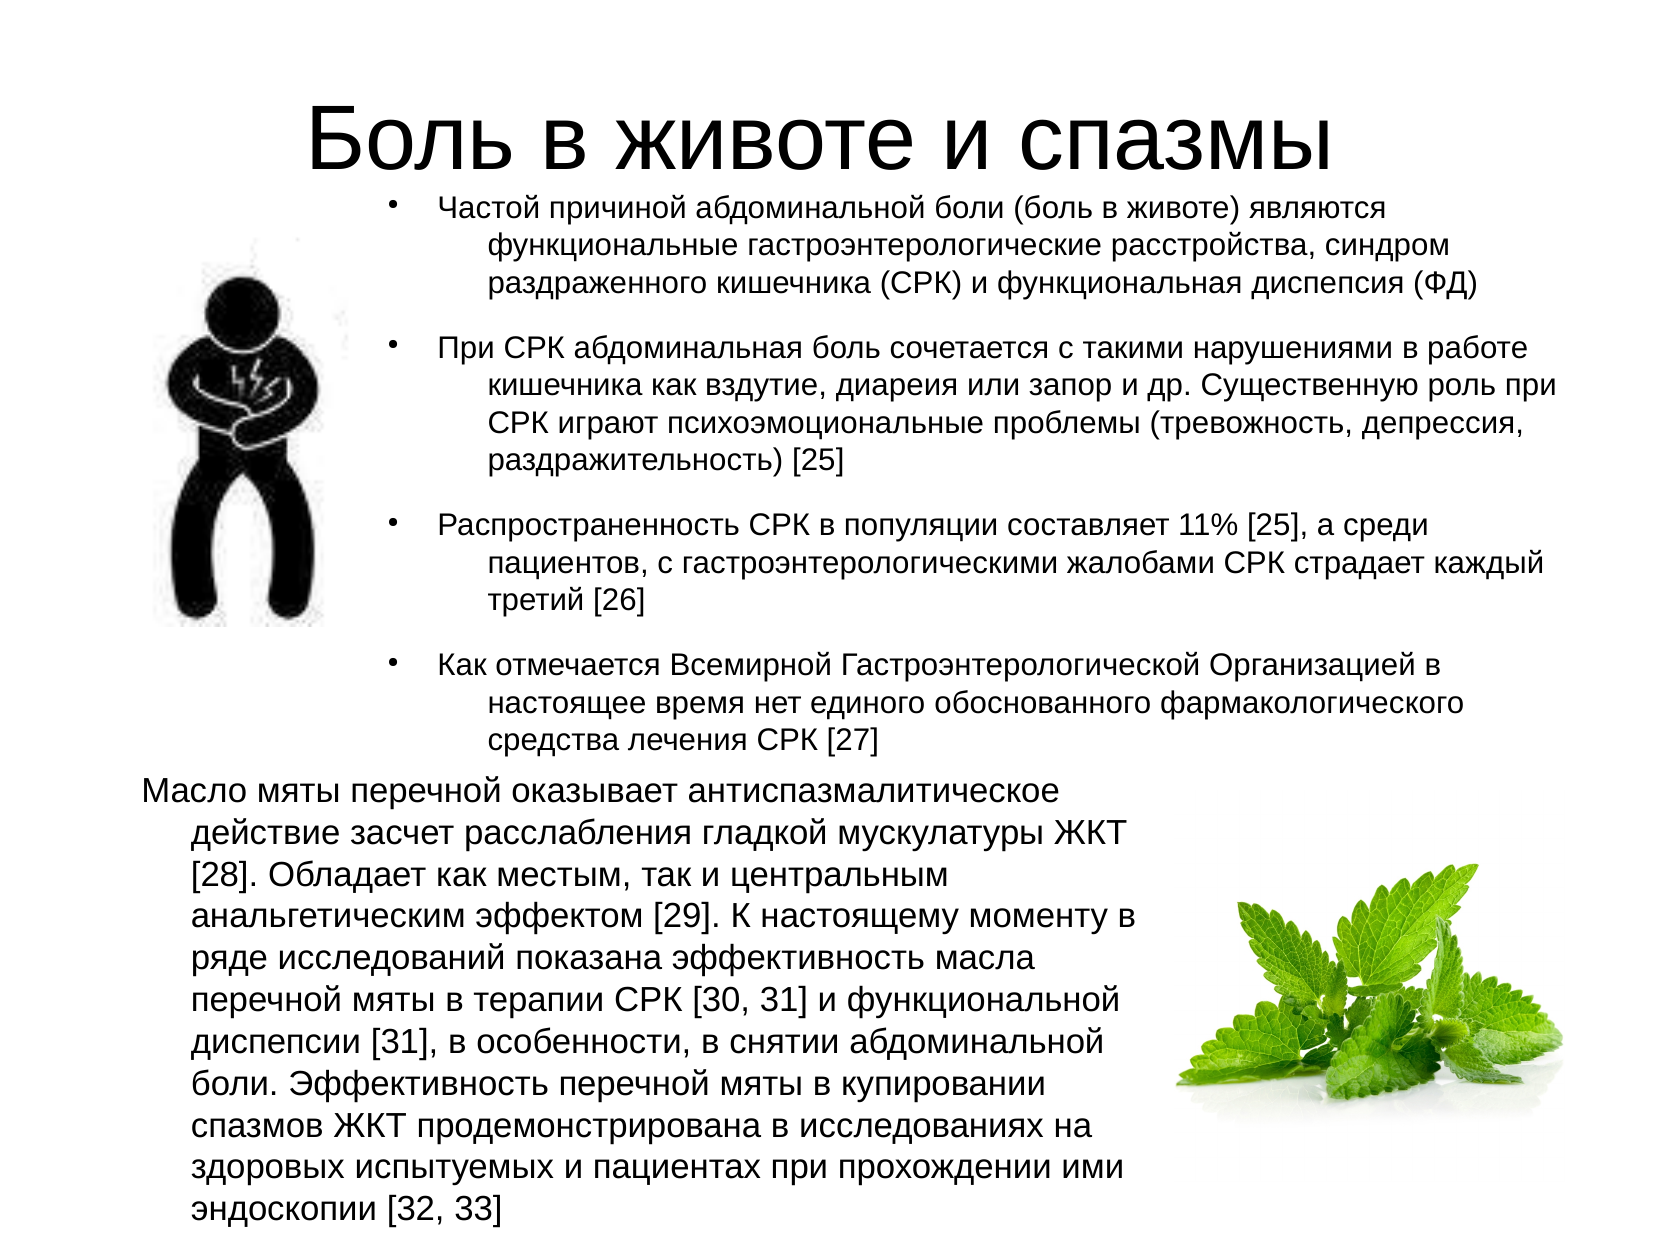

# Боль в животе и спазмы
Частой причиной абдоминальной боли (боль в животе) являются функциональные гастроэнтерологические расстройства, синдром раздраженного кишечника (СРК) и функциональная диспепсия (ФД)
При СРК абдоминальная боль сочетается с такими нарушениями в работе кишечника как вздутие, диареия или запор и др. Существенную роль при СРК играют психоэмоциональные проблемы (тревожность, депрессия, раздражительность) [25]
Распространенность СРК в популяции составляет 11% [25], а среди пациентов, с гастроэнтерологическими жалобами СРК страдает каждый третий [26]
Как отмечается Всемирной Гастроэнтерологической Организацией в настоящее время нет единого обоснованного фармакологического средства лечения СРК [27]
Масло мяты перечной оказывает антиспазмалитическое действие засчет расслабления гладкой мускулатуры ЖКТ [28]. Обладает как местым, так и центральным анальгетическим эффектом [29]. К настоящему моменту в ряде исследований показана эффективность масла перечной мяты в терапии СРК [30, 31] и функциональной диспепсии [31], в особенности, в снятии абдоминальной боли. Эффективность перечной мяты в купировании спазмов ЖКТ продемонстрирована в исследованиях на здоровых испытуемых и пациентах при прохождении ими эндоскопии [32, 33]